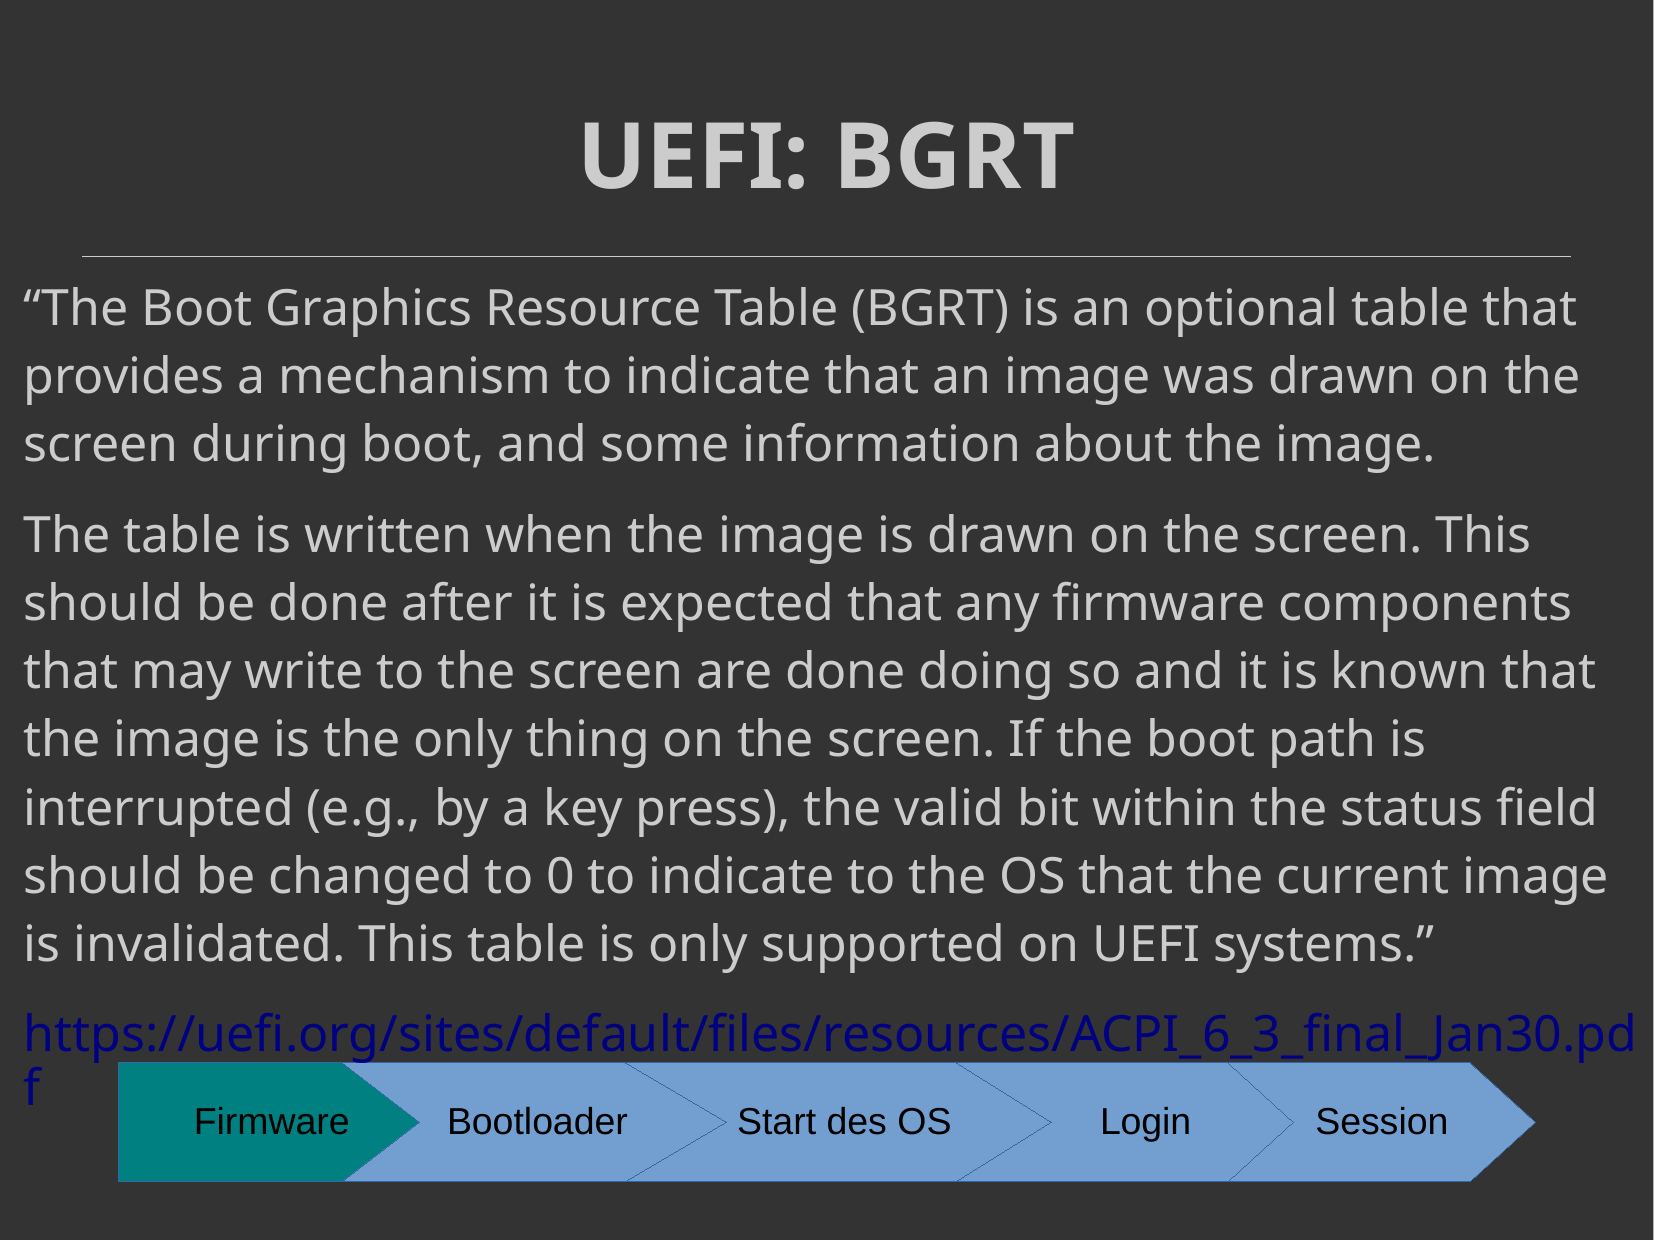

# UEFI: BGRT
“The Boot Graphics Resource Table (BGRT) is an optional table that provides a mechanism to indicate that an image was drawn on the screen during boot, and some information about the image.
The table is written when the image is drawn on the screen. This should be done after it is expected that any firmware components that may write to the screen are done doing so and it is known that the image is the only thing on the screen. If the boot path is interrupted (e.g., by a key press), the valid bit within the status field should be changed to 0 to indicate to the OS that the current image is invalidated. This table is only supported on UEFI systems.”
https://uefi.org/sites/default/files/resources/ACPI_6_3_final_Jan30.pdf
Firmware
Bootloader
Start des OS
Login
Session